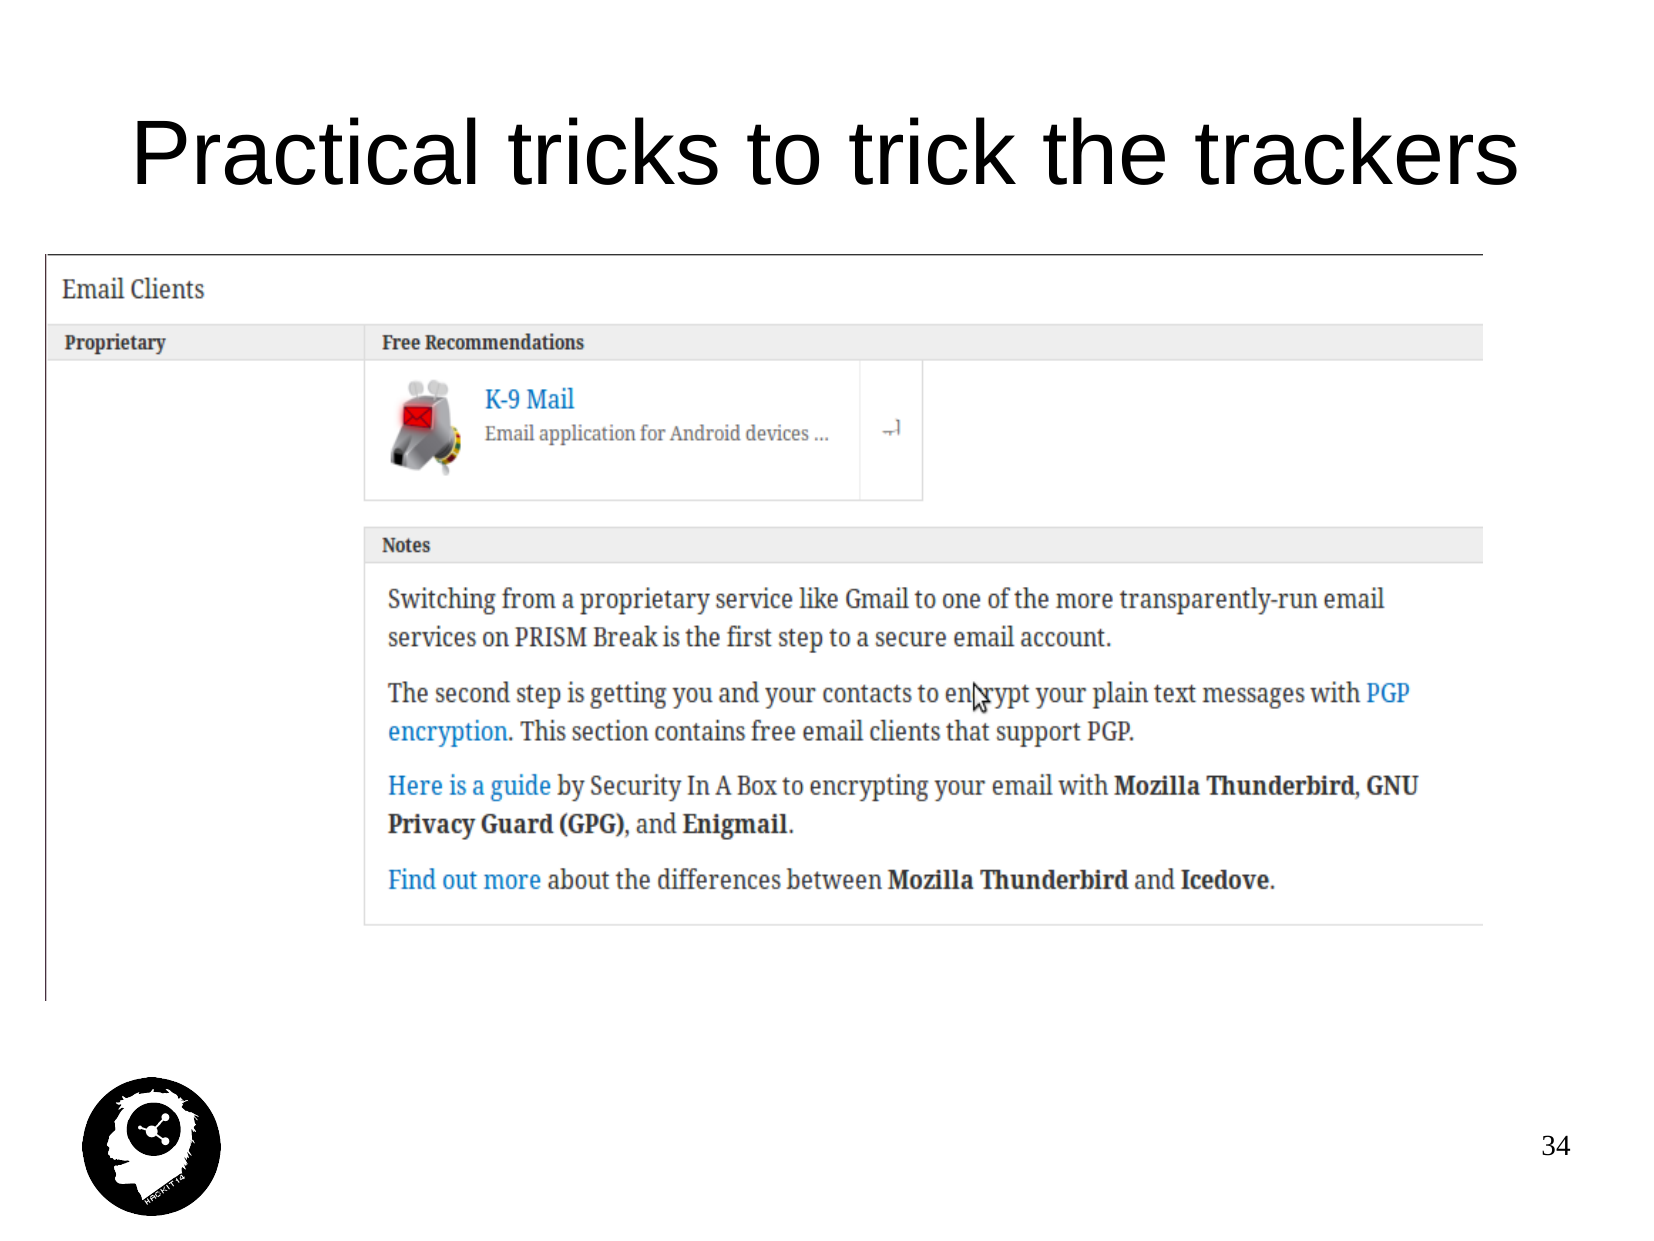

# Practical tricks to trick the trackers
34